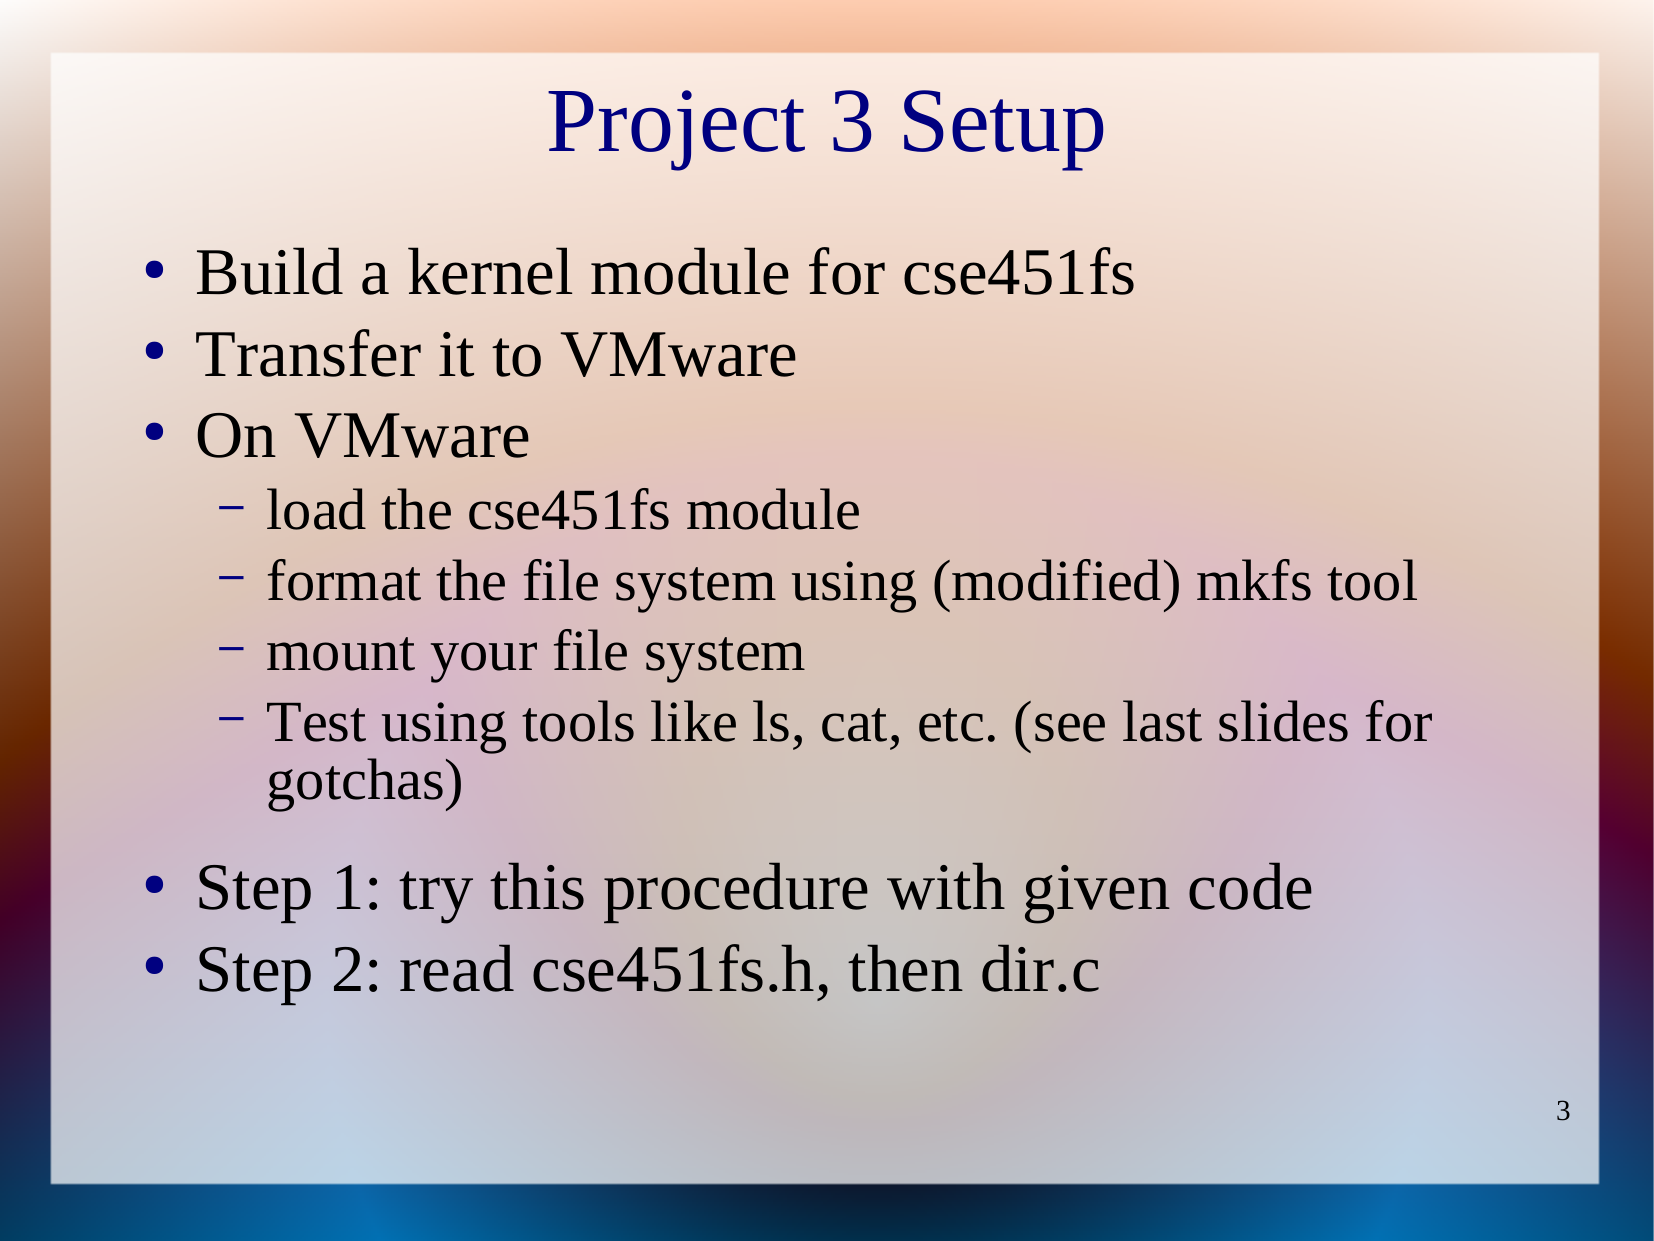

# Project 3 Setup
Build a kernel module for cse451fs
Transfer it to VMware
On VMware
load the cse451fs module
format the file system using (modified) mkfs tool
mount your file system
Test using tools like ls, cat, etc. (see last slides for gotchas)
Step 1: try this procedure with given code
Step 2: read cse451fs.h, then dir.c
3